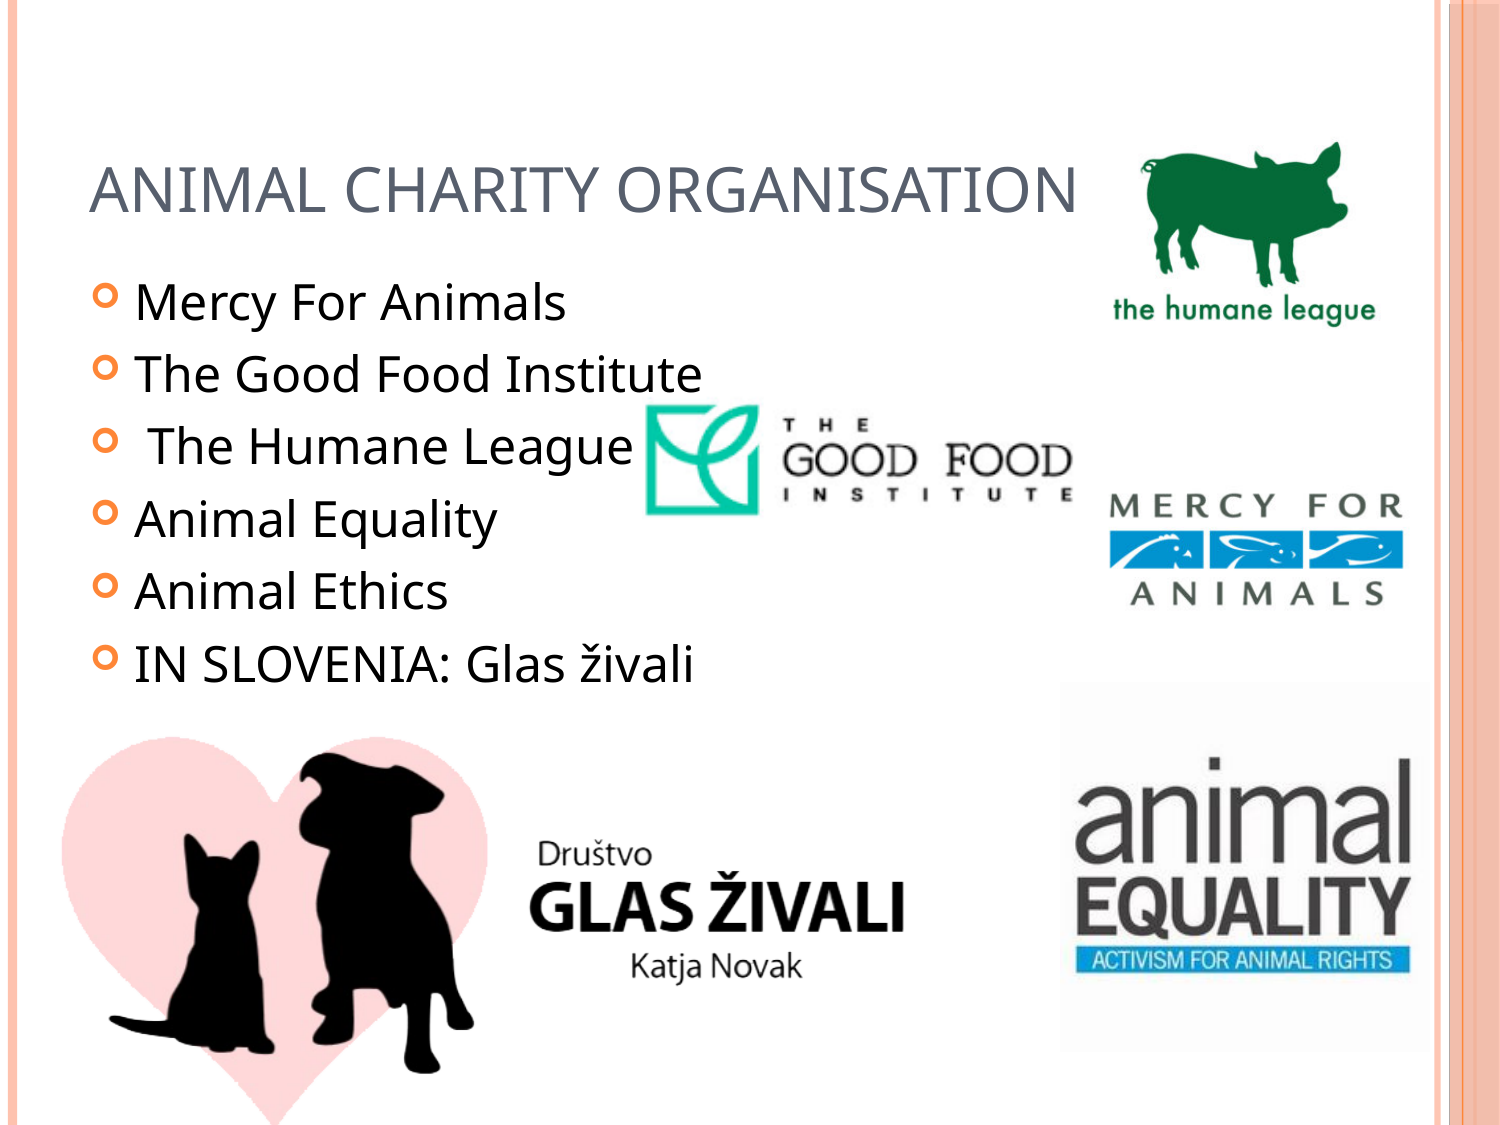

# Animal charity organisations
Mercy For Animals
The Good Food Institute
 The Humane League
Animal Equality
Animal Ethics
IN SLOVENIA: Glas živali